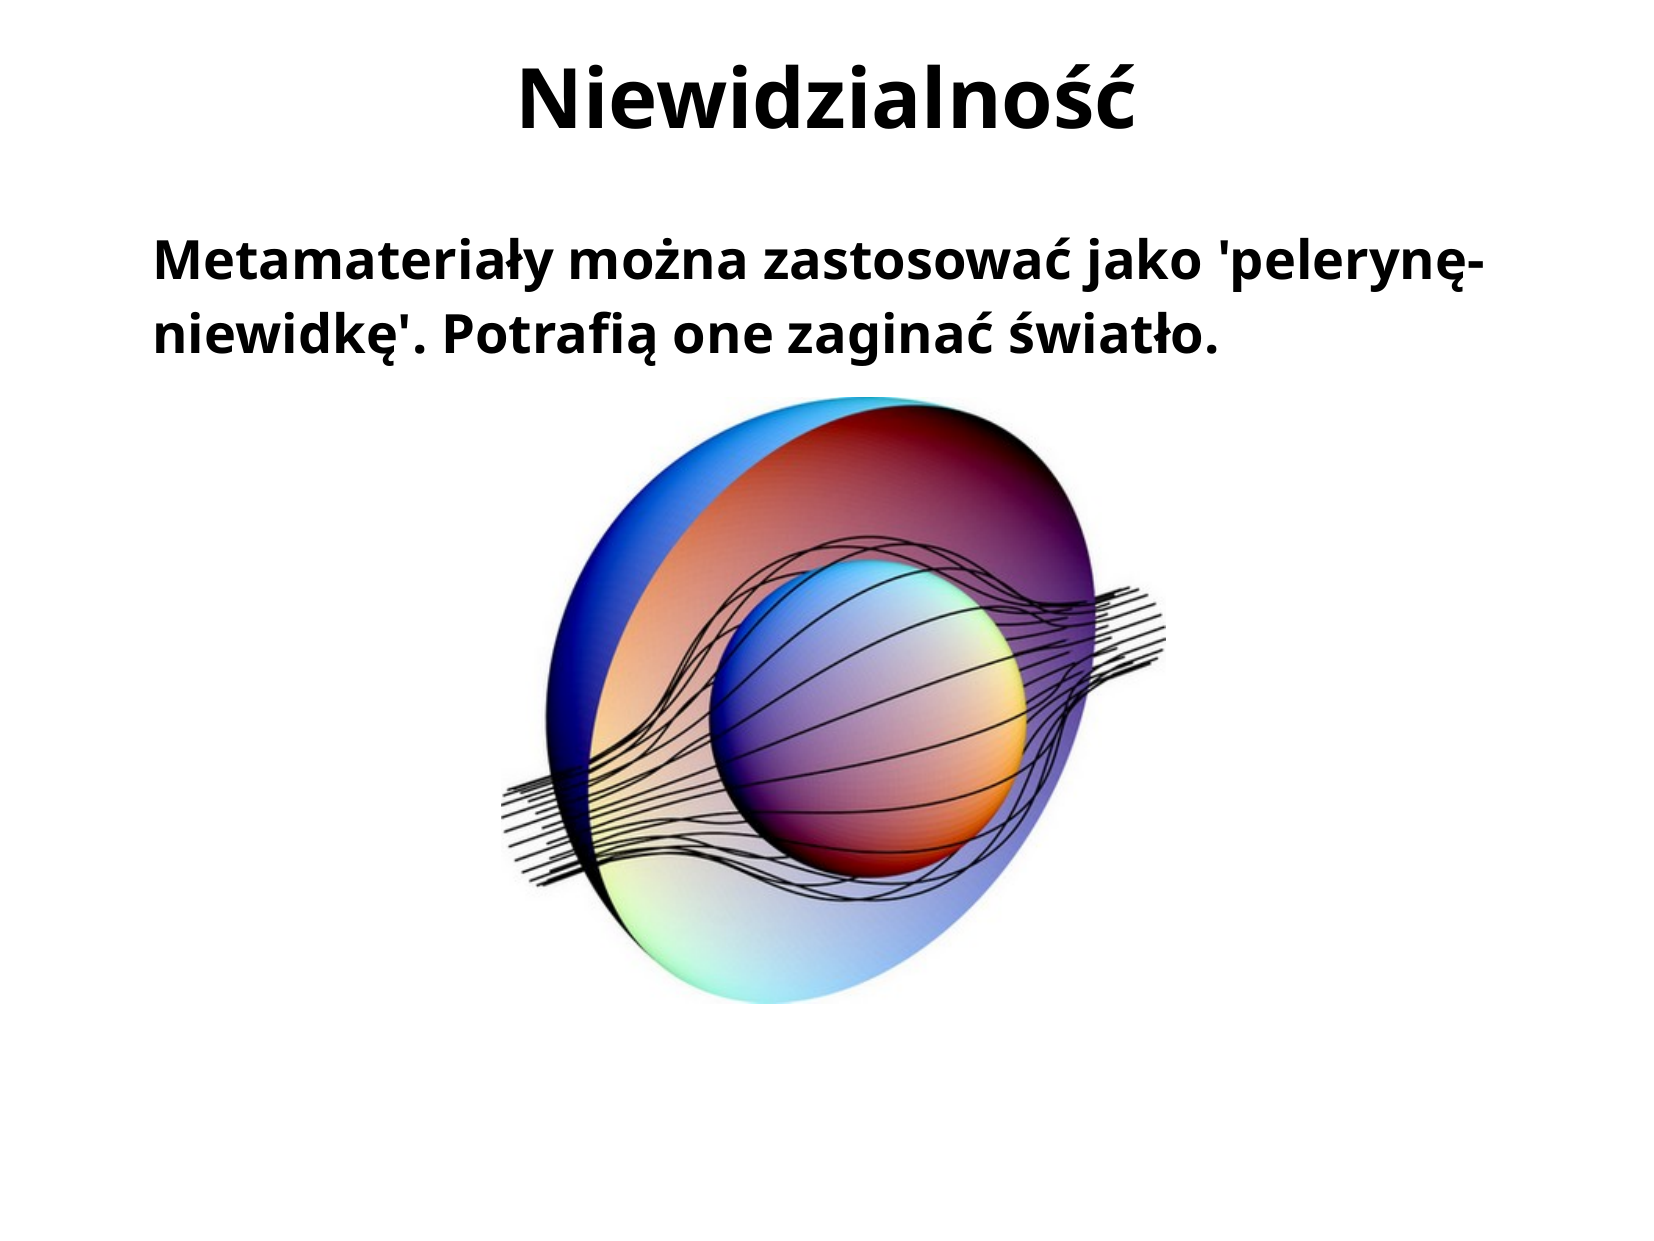

# Niewidzialność
Metamateriały można zastosować jako 'pelerynę-niewidkę'. Potrafią one zaginać światło.